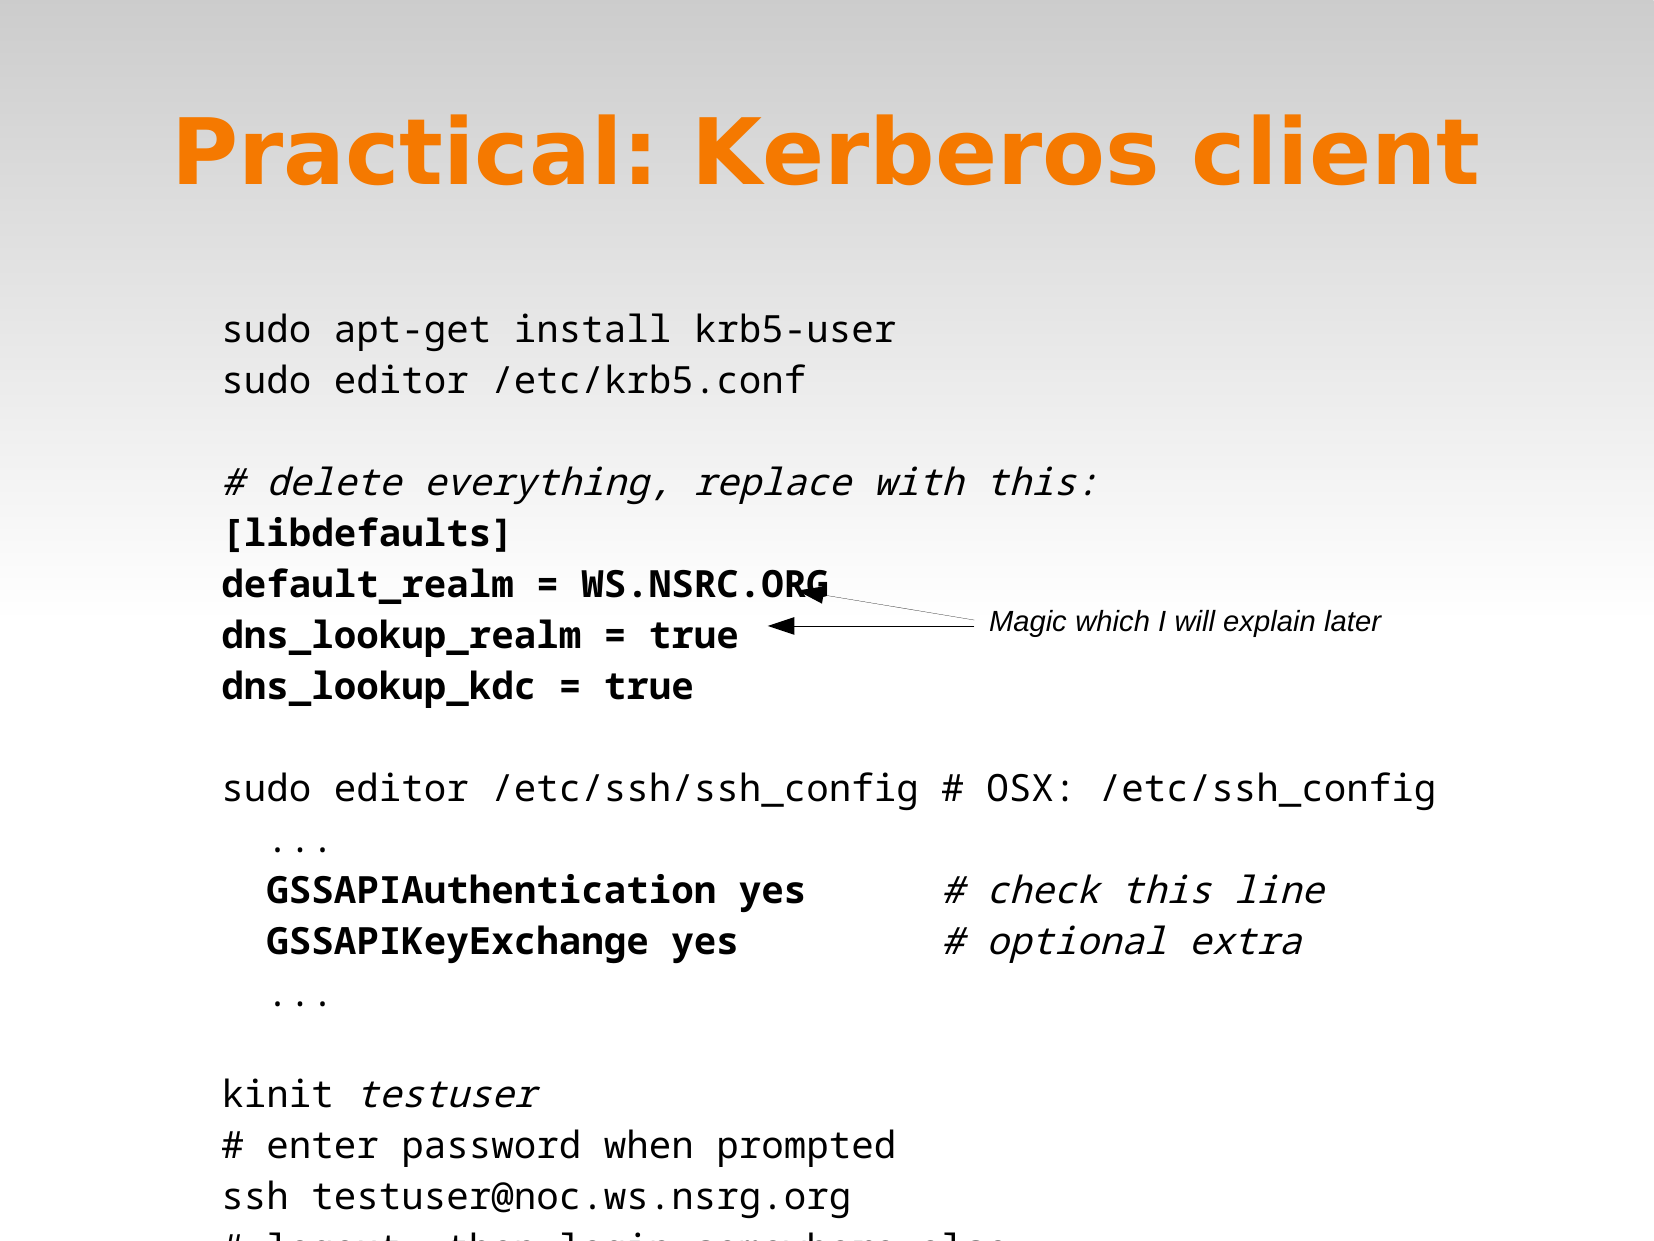

# Practical: Kerberos client
sudo apt-get install krb5-user
sudo editor /etc/krb5.conf
# delete everything, replace with this:
[libdefaults]
default_realm = WS.NSRC.ORG
dns_lookup_realm = true
dns_lookup_kdc = true
sudo editor /etc/ssh/ssh_config # OSX: /etc/ssh_config
 ...
 GSSAPIAuthentication yes # check this line
 GSSAPIKeyExchange yes # optional extra
 ...
kinit testuser
# enter password when prompted
ssh testuser@noc.ws.nsrg.org
# logout, then login somewhere else
ssh testuser@s1.ws.nsrc.org
Magic which I will explain later